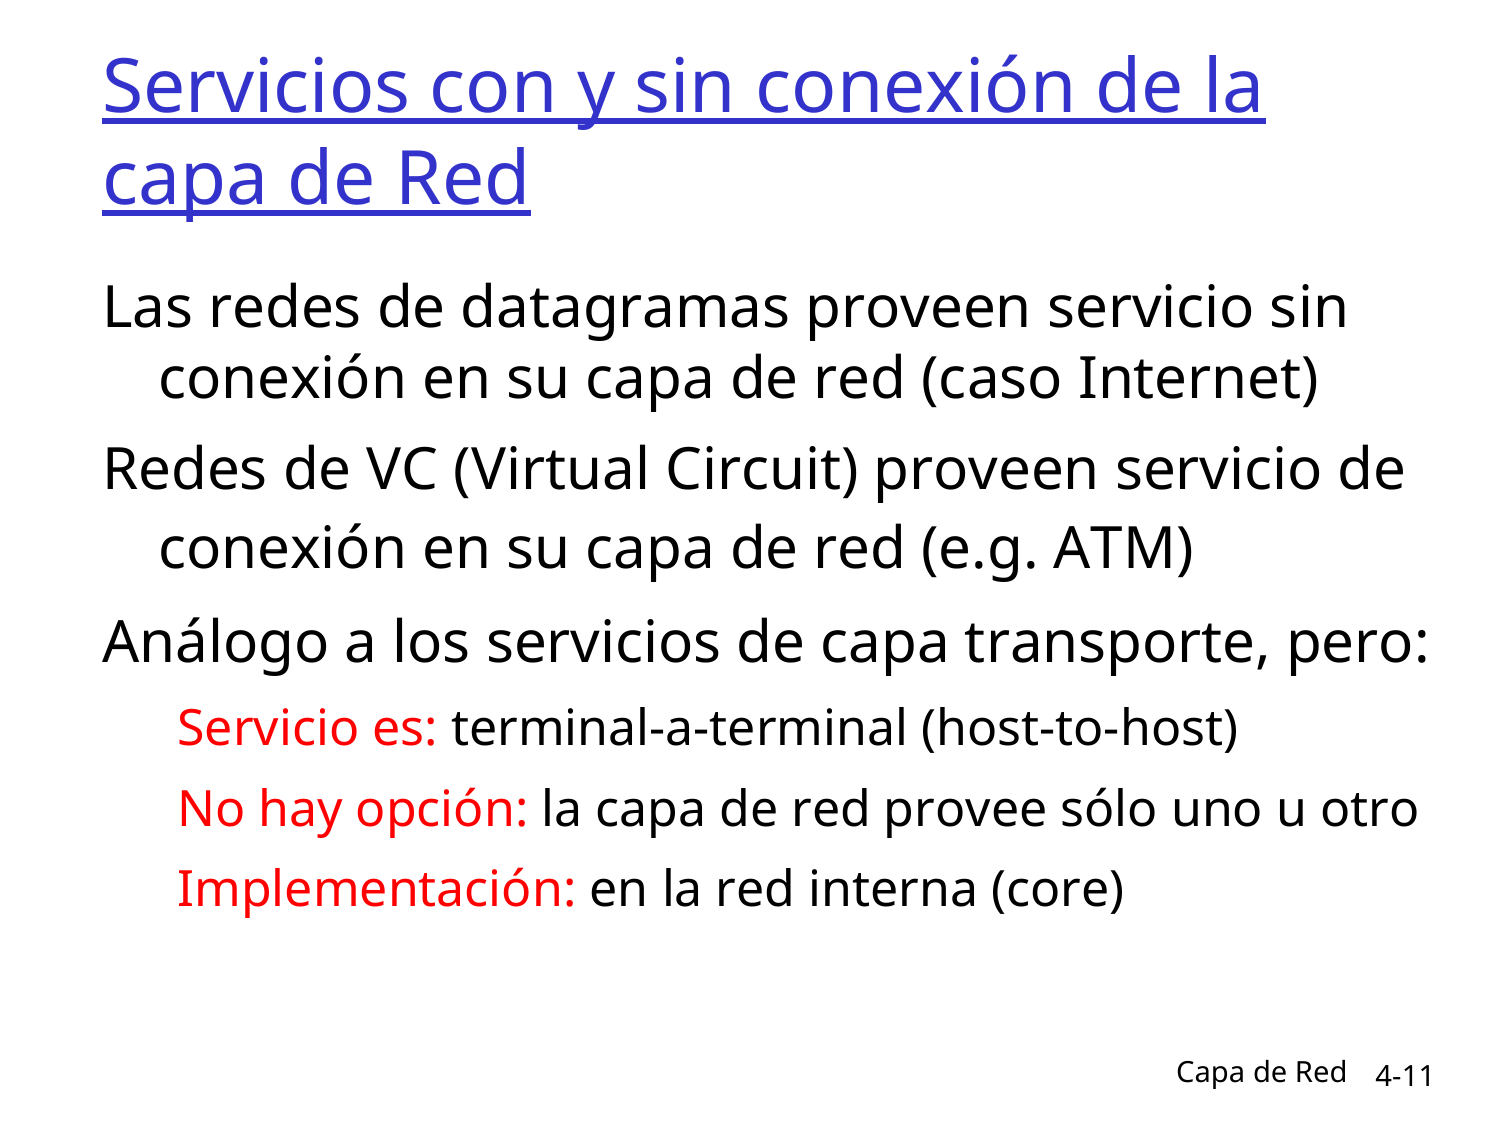

# Servicios con y sin conexión de la capa de Red
Las redes de datagramas proveen servicio sin conexión en su capa de red (caso Internet)
Redes de VC (Virtual Circuit) proveen servicio de conexión en su capa de red (e.g. ATM)
Análogo a los servicios de capa transporte, pero:
Servicio es: terminal-a-terminal (host-to-host)
No hay opción: la capa de red provee sólo uno u otro
Implementación: en la red interna (core)